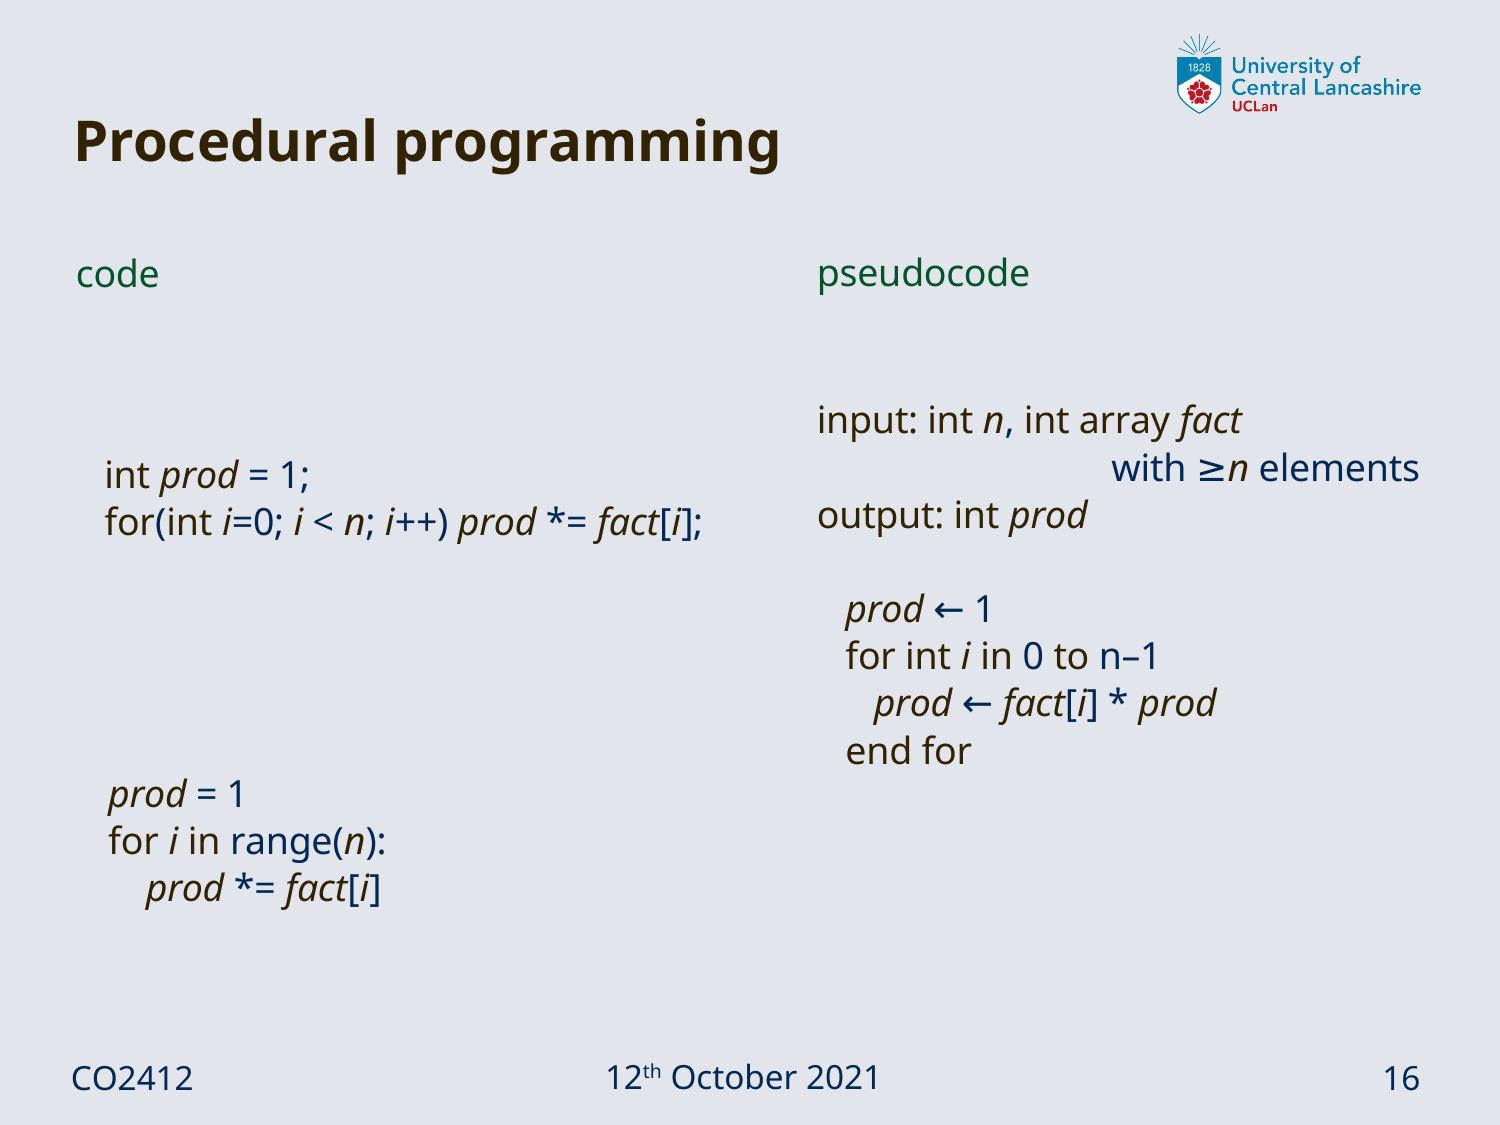

# Procedural programming
pseudocode
code
input: int n, int array fact
				with ≥n elements
output: int prod
 prod ← 1
 for int i in 0 to n–1
 prod ← fact[i] * prod
 end for
 int prod = 1;
 for(int i=0; i < n; i++) prod *= fact[i];
 prod = 1
 for i in range(n):
 prod *= fact[i]